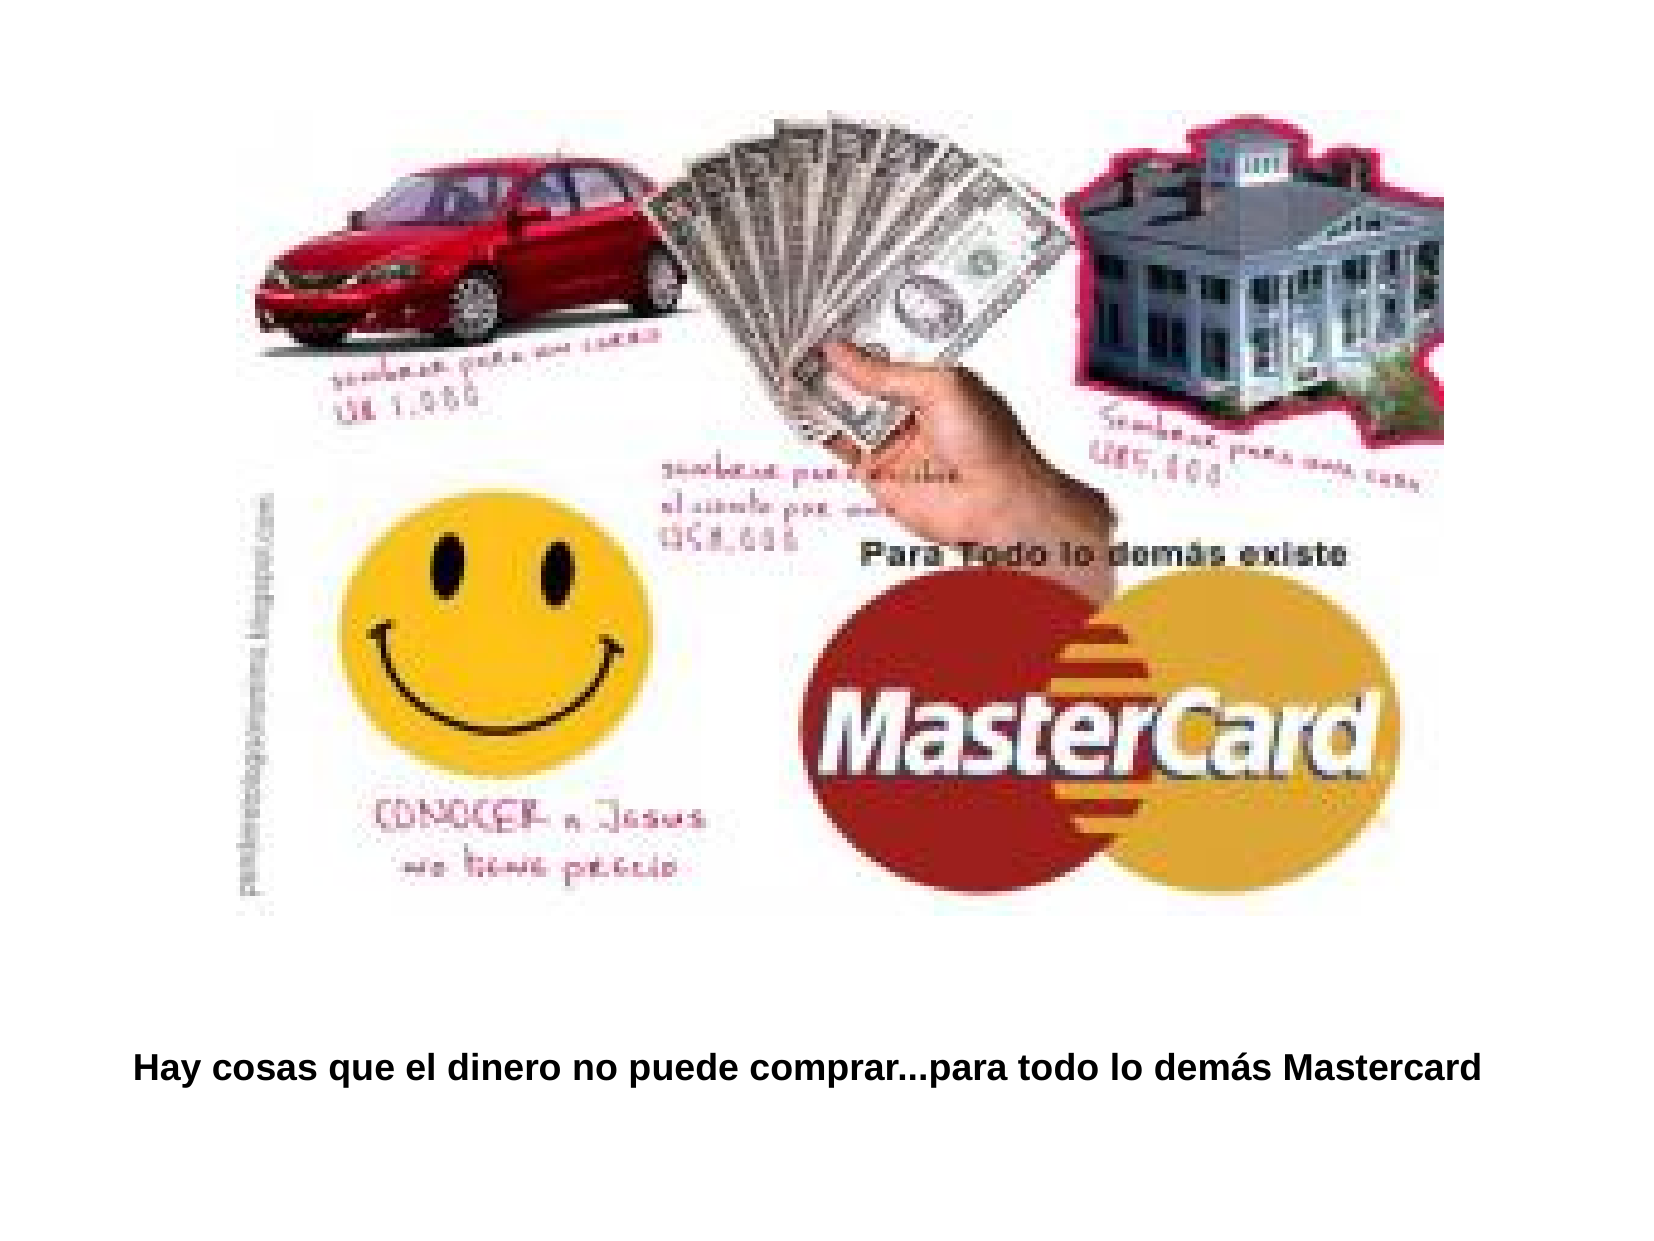

Hay cosas que el dinero no puede comprar...para todo lo demás Mastercard